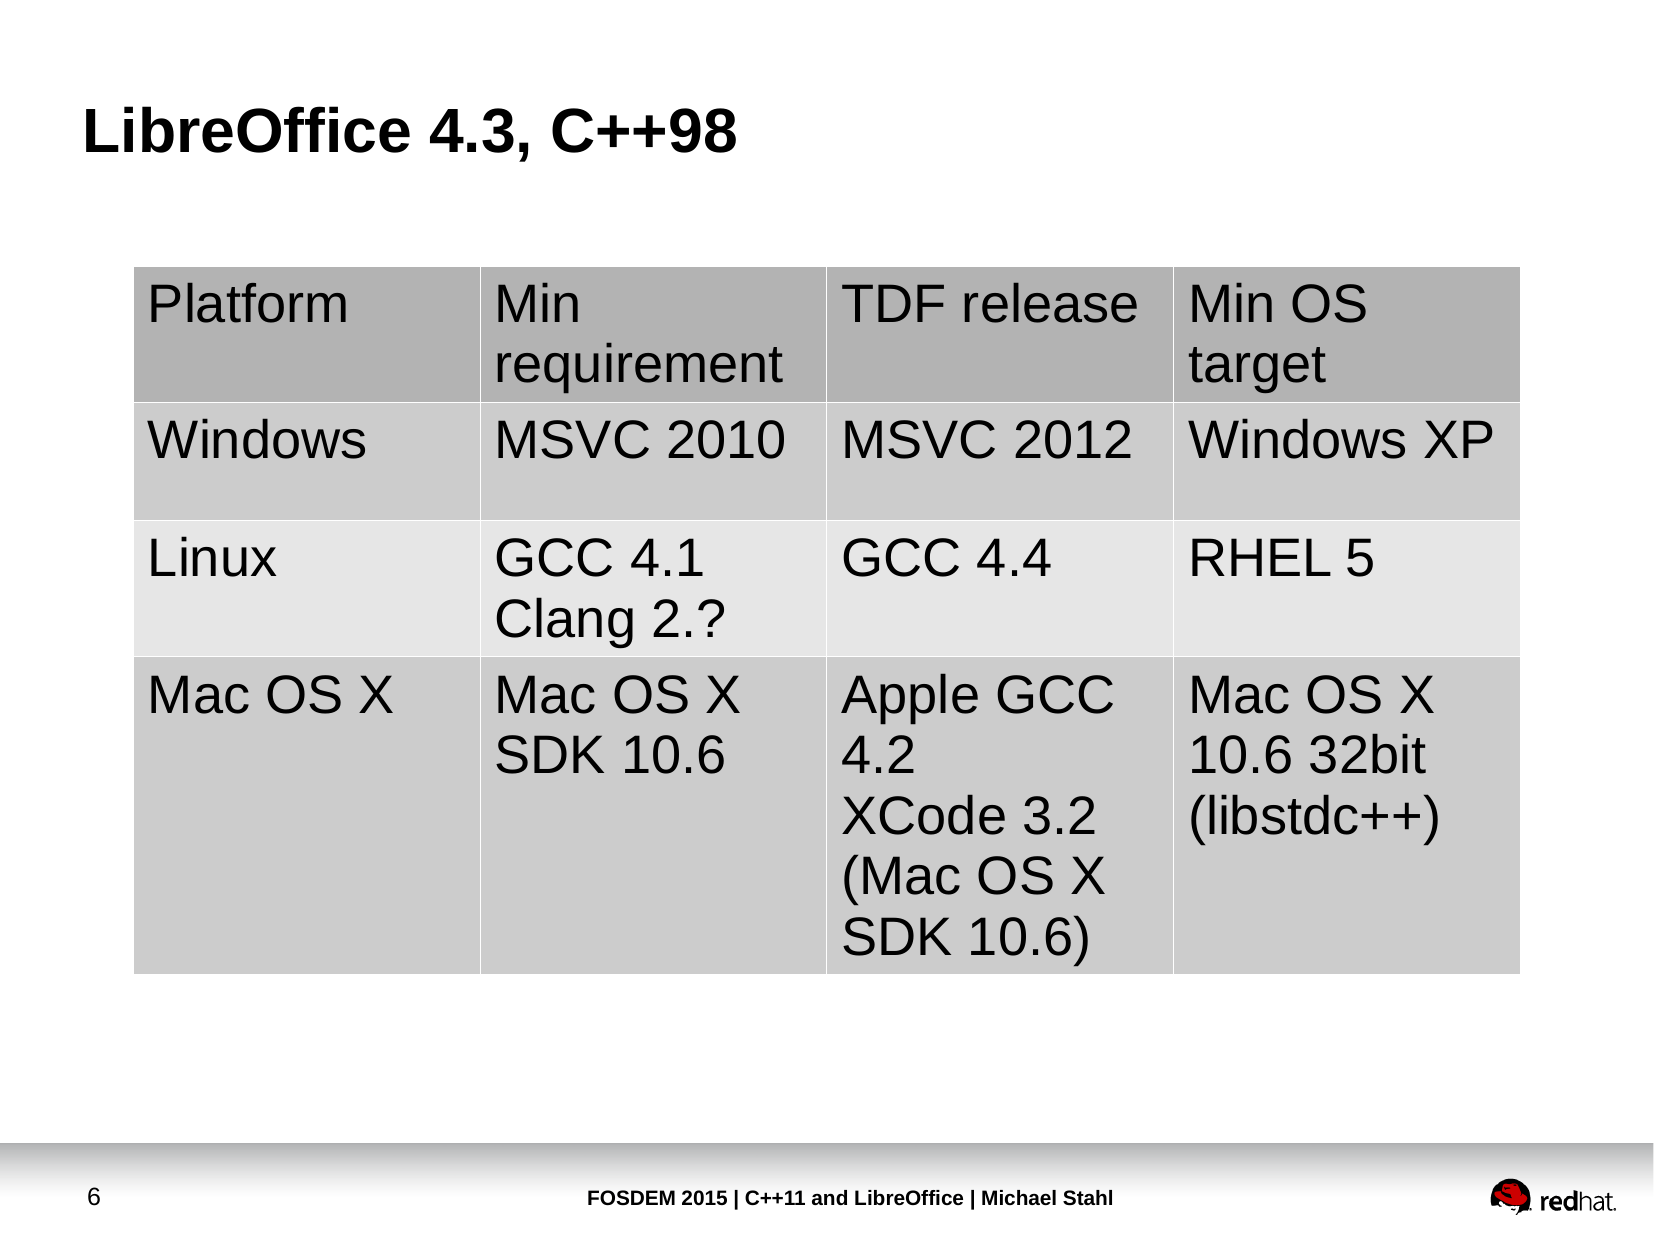

# LibreOffice 4.3, C++98
| Platform | Min requirement | TDF release | Min OS target |
| --- | --- | --- | --- |
| Windows | MSVC 2010 | MSVC 2012 | Windows XP |
| Linux | GCC 4.1 Clang 2.? | GCC 4.4 | RHEL 5 |
| Mac OS X | Mac OS X SDK 10.6 | Apple GCC 4.2 XCode 3.2 (Mac OS X SDK 10.6) | Mac OS X 10.6 32bit (libstdc++) |